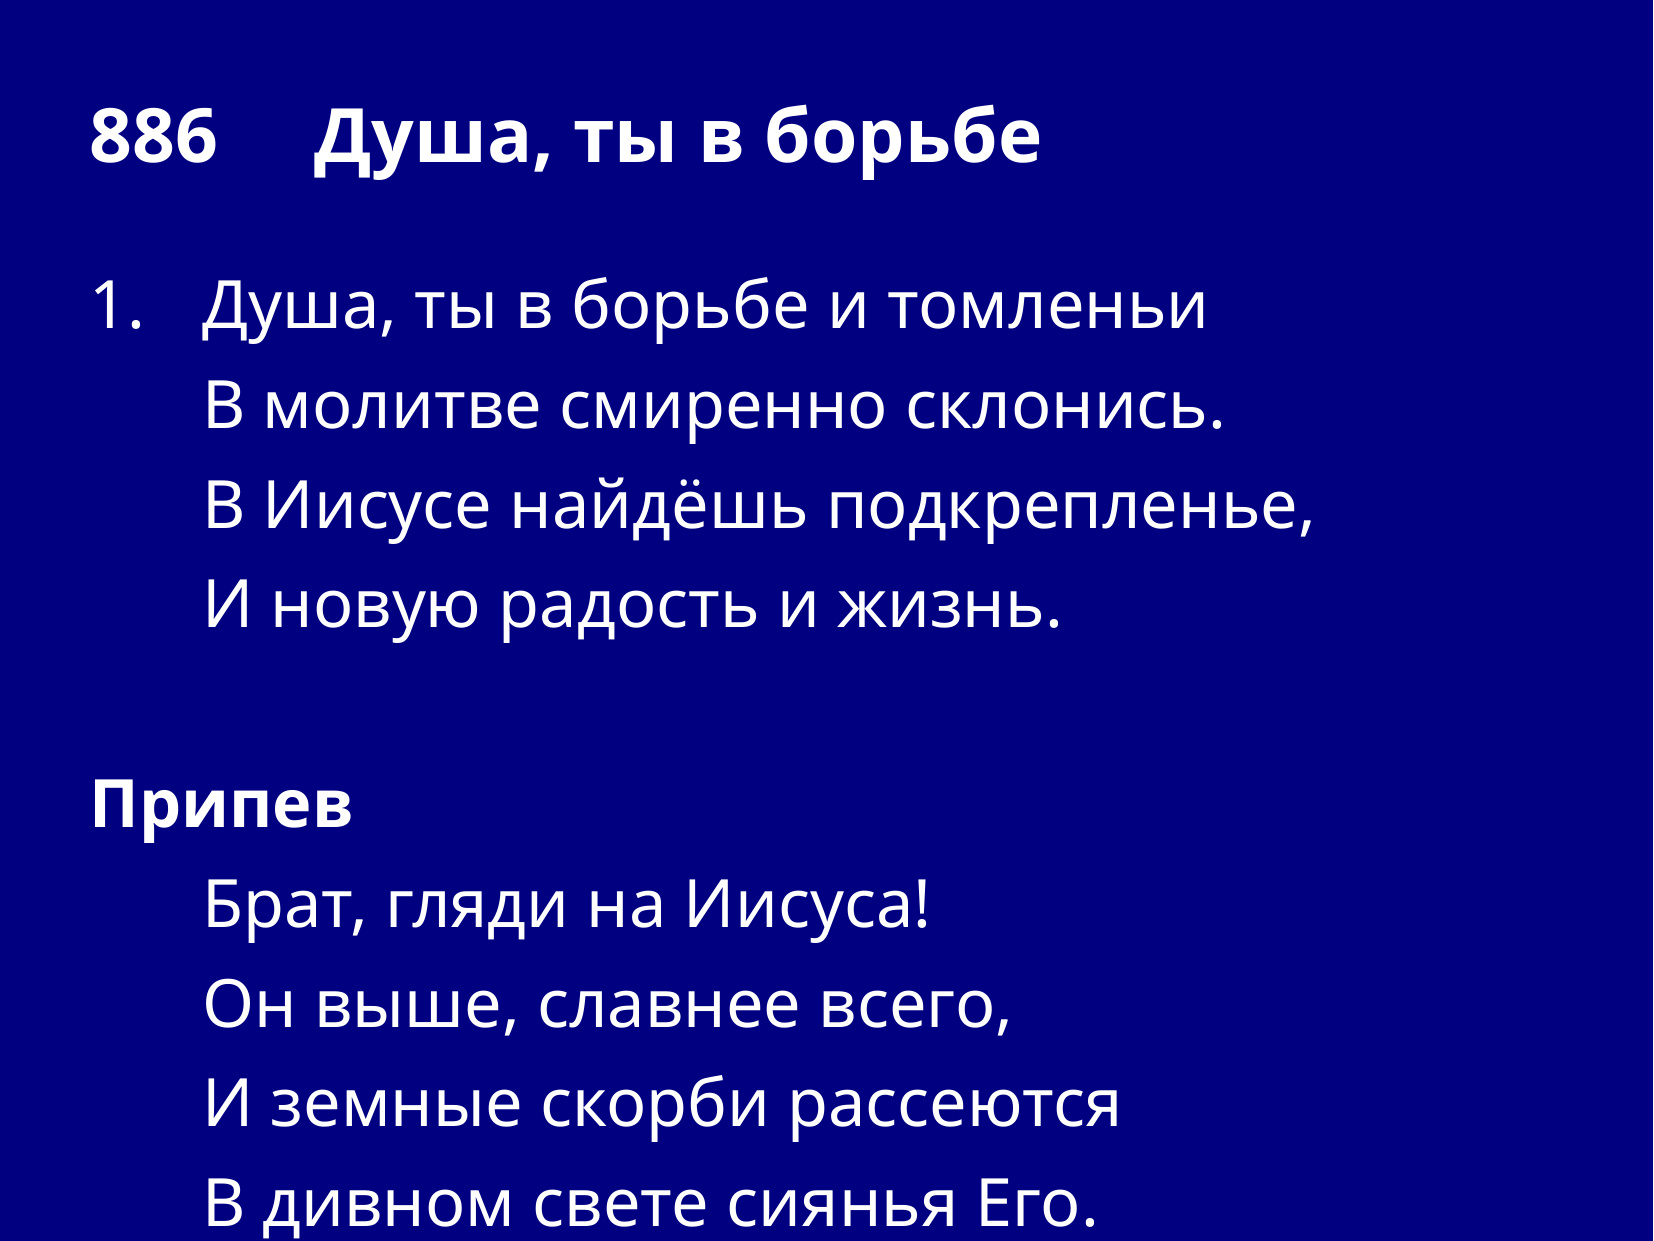

886	Душа, ты в борьбе
1.	Душа, ты в борьбе и томленьи
	В молитве смиренно склонись.
	В Иисусе найдёшь подкрепленье,
	И новую радость и жизнь.
Припев
	Брат, гляди на Иисуса!
	Он выше, славнее всего,
	И земные скорби рассеются
	В дивном свете сиянья Его.